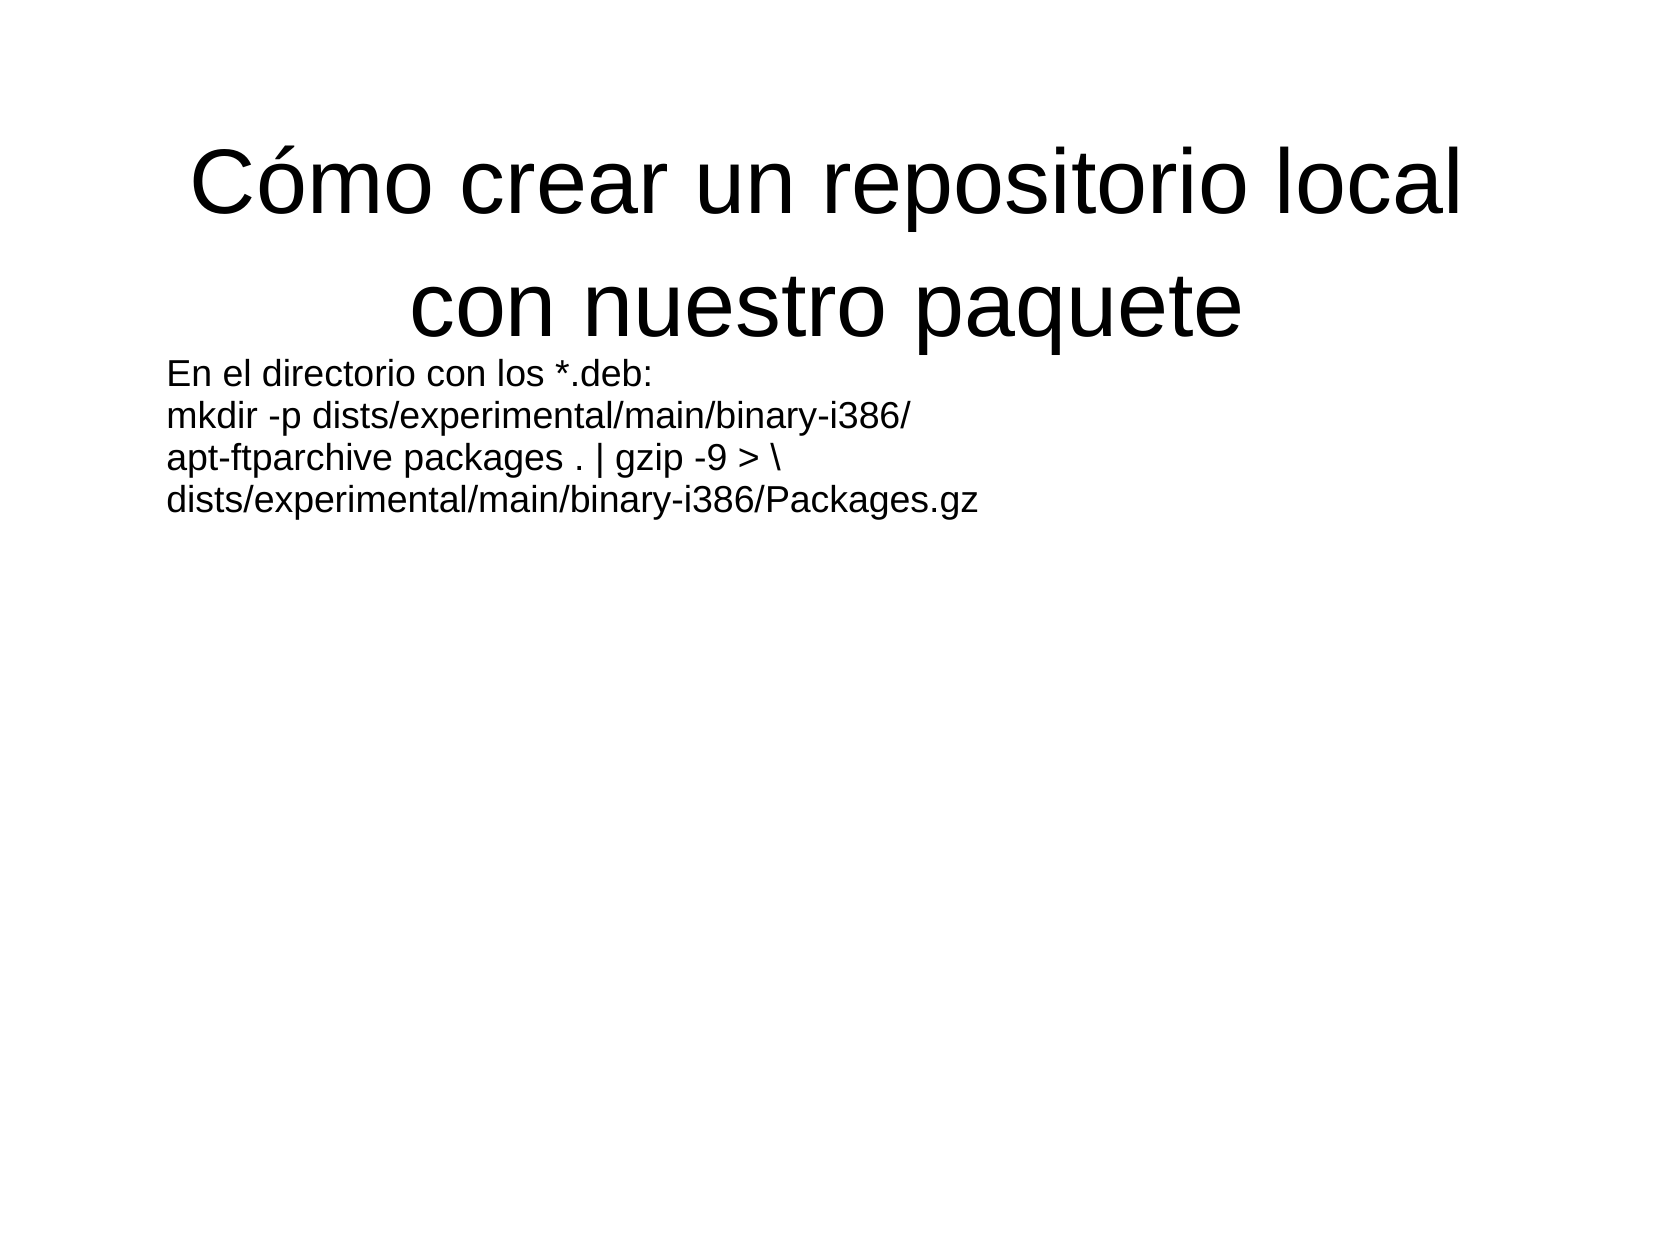

Cómo crear un repositorio local con nuestro paquete
En el directorio con los *.deb:
mkdir -p dists/experimental/main/binary-i386/
apt-ftparchive packages . | gzip -9 > \
dists/experimental/main/binary-i386/Packages.gz